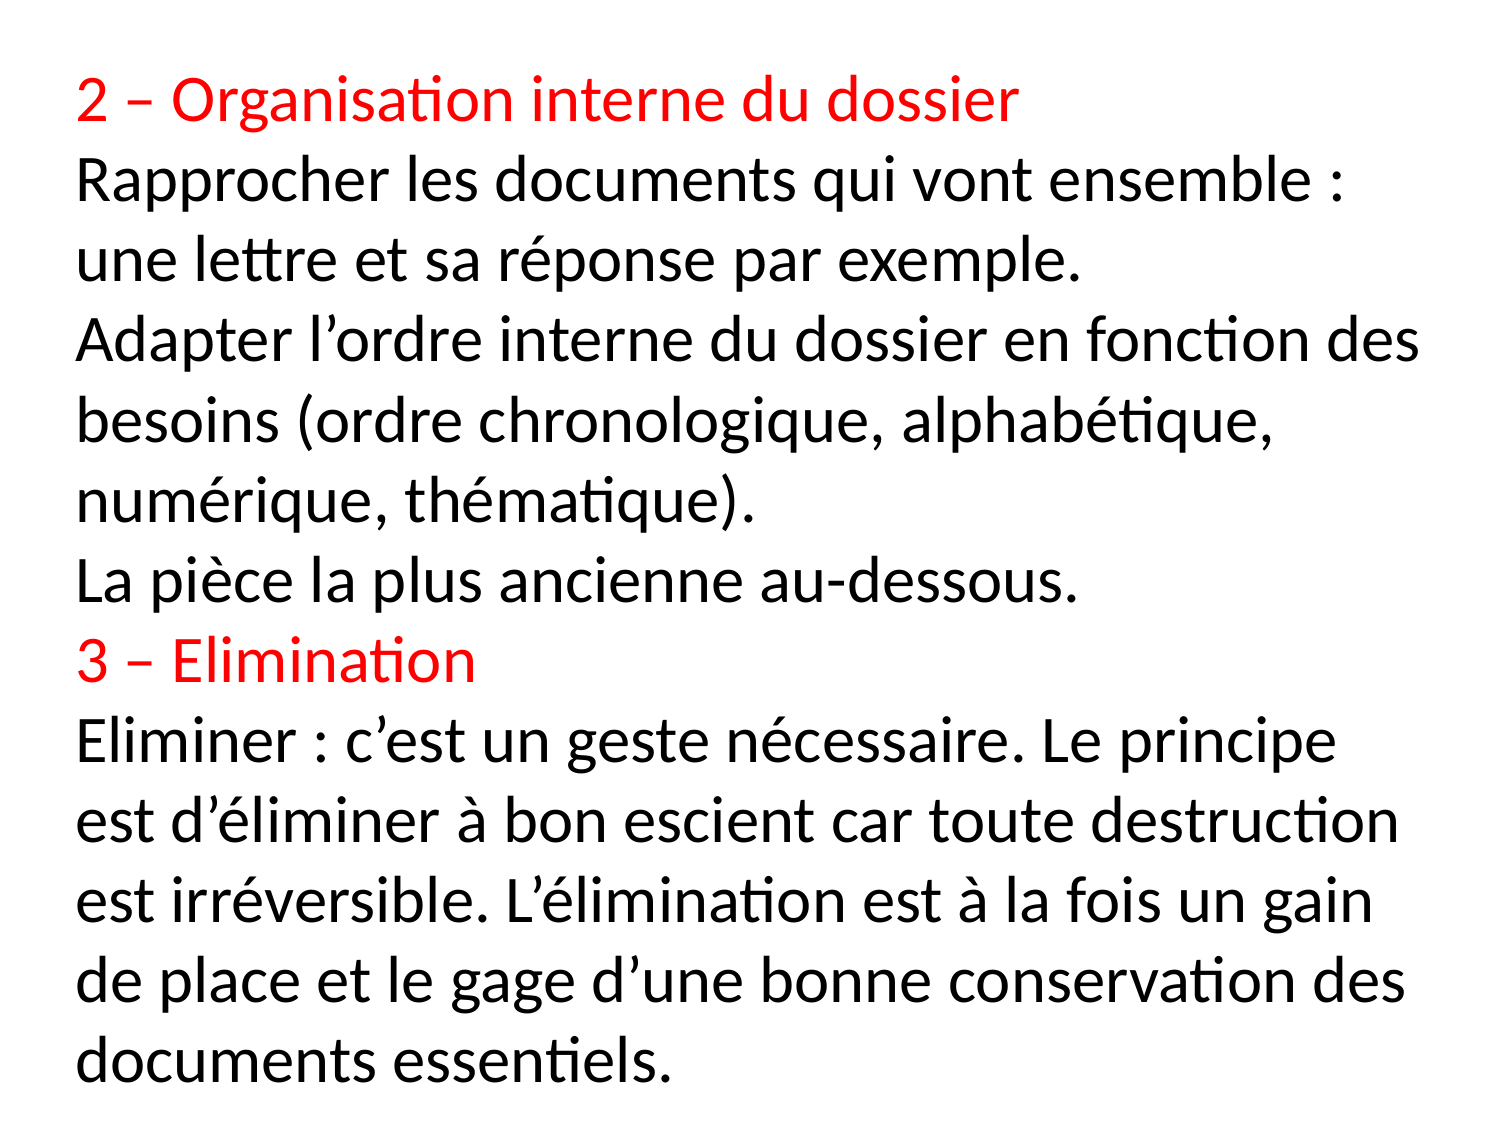

# 2 – Organisation interne du dossier Rapprocher les documents qui vont ensemble : une lettre et sa réponse par exemple. Adapter l’ordre interne du dossier en fonction des besoins (ordre chronologique, alphabétique, numérique, thématique). La pièce la plus ancienne au-dessous. 3 – Elimination Eliminer : c’est un geste nécessaire. Le principe est d’éliminer à bon escient car toute destruction est irréversible. L’élimination est à la fois un gain de place et le gage d’une bonne conservation des documents essentiels.